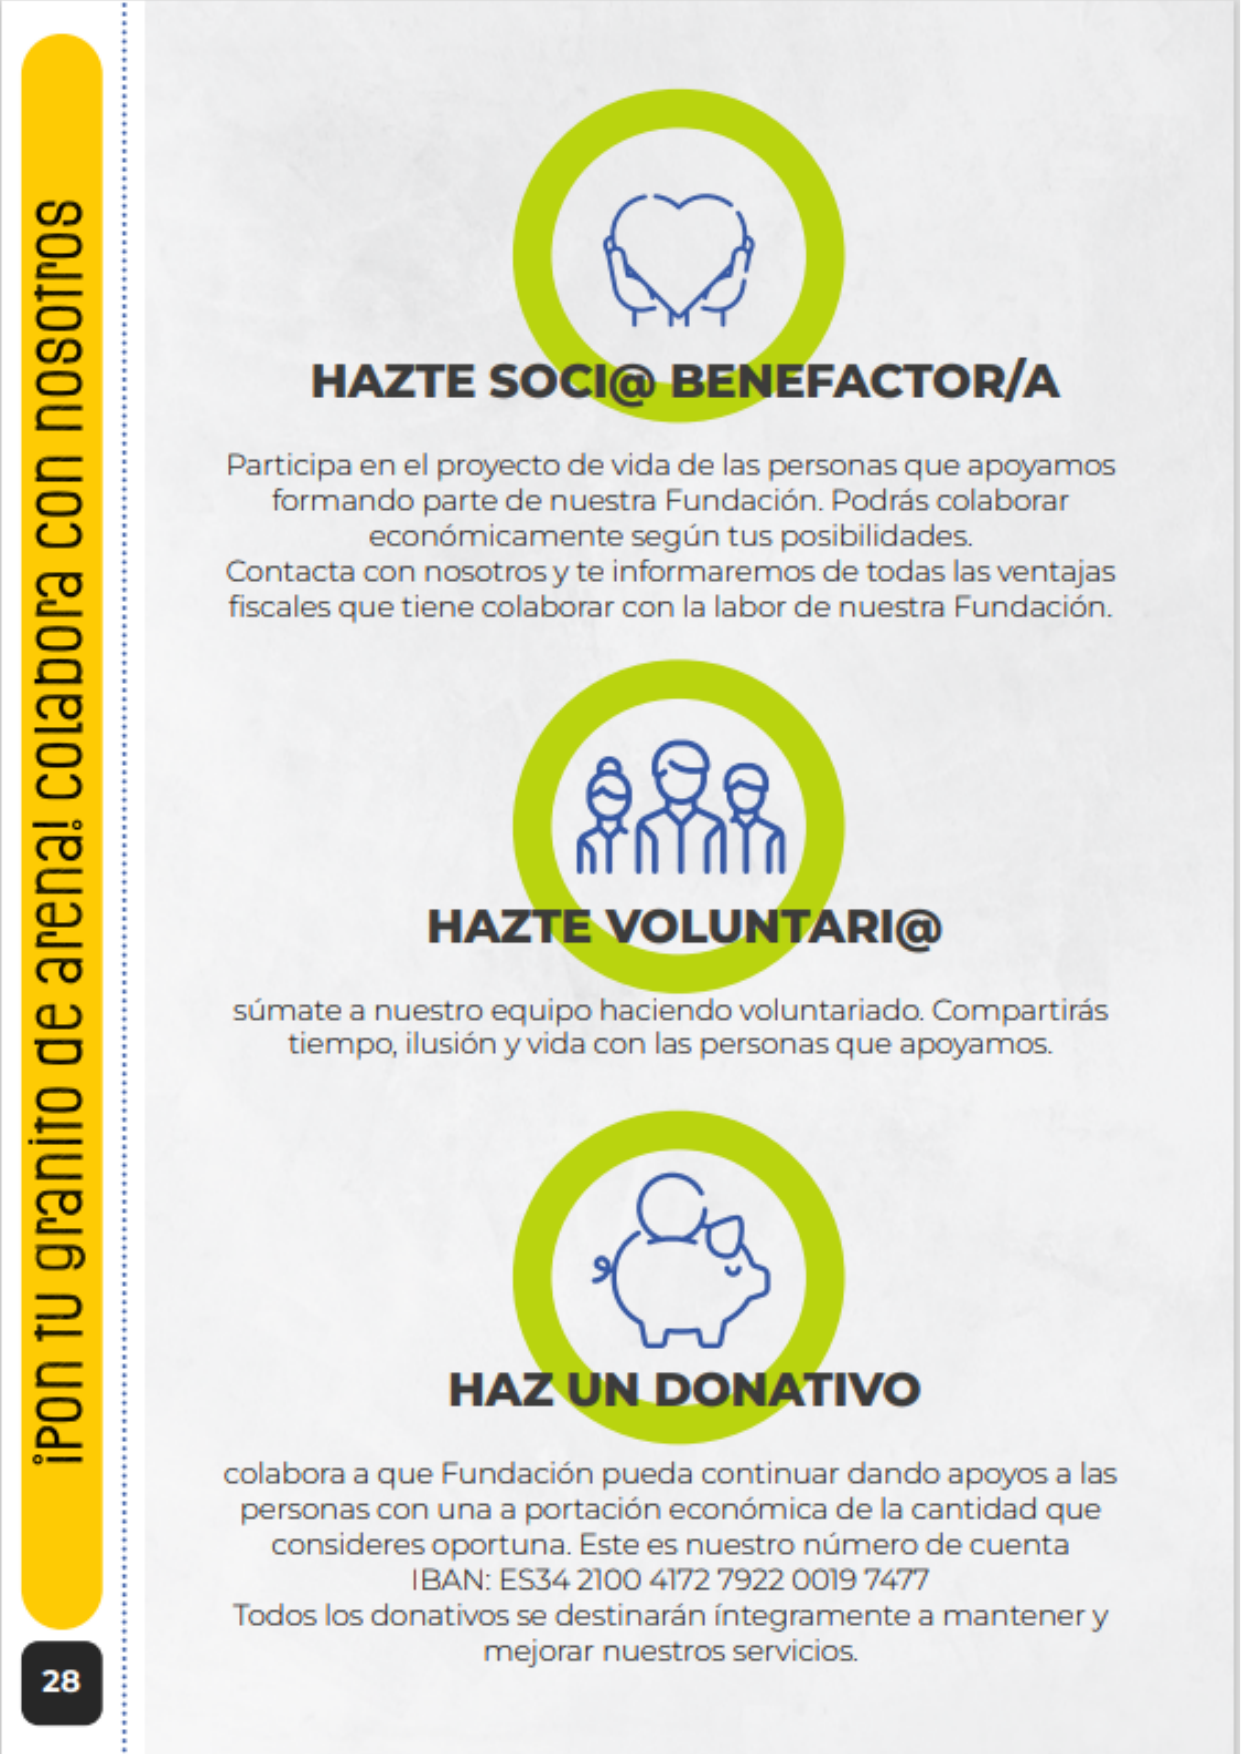

HAZTE SOCI@ BENEFACTOR/A
Participa en el proyecto de vida de las personas que apoyamos
formando parte de nuestra Fundación. Podrás colaborar
económicamente según tus posibilidades.
Contacta con nosotros y te informaremos de todas las ventajas
fiscales que tiene colaborar con la labor de nuestra Fundación.
HAZTE VOLUNTARI@
súmate a nuestro equipo haciendo voluntariado. Compartirás
tiempo, ilusión y vida con las personas que apoyamos.
HAZ UN DONATIVO
colabora a que Fundación pueda continuar dando apoyos a las
personas con una a portación económica de la cantidad que
consideres oportuna. Este es nuestro número de cuenta
IBAN: ES34 2100 4172 7922 0019 7477
Todos los donativos se destinarán íntegramente a mantener y
mejorar nuestros servicios.
28